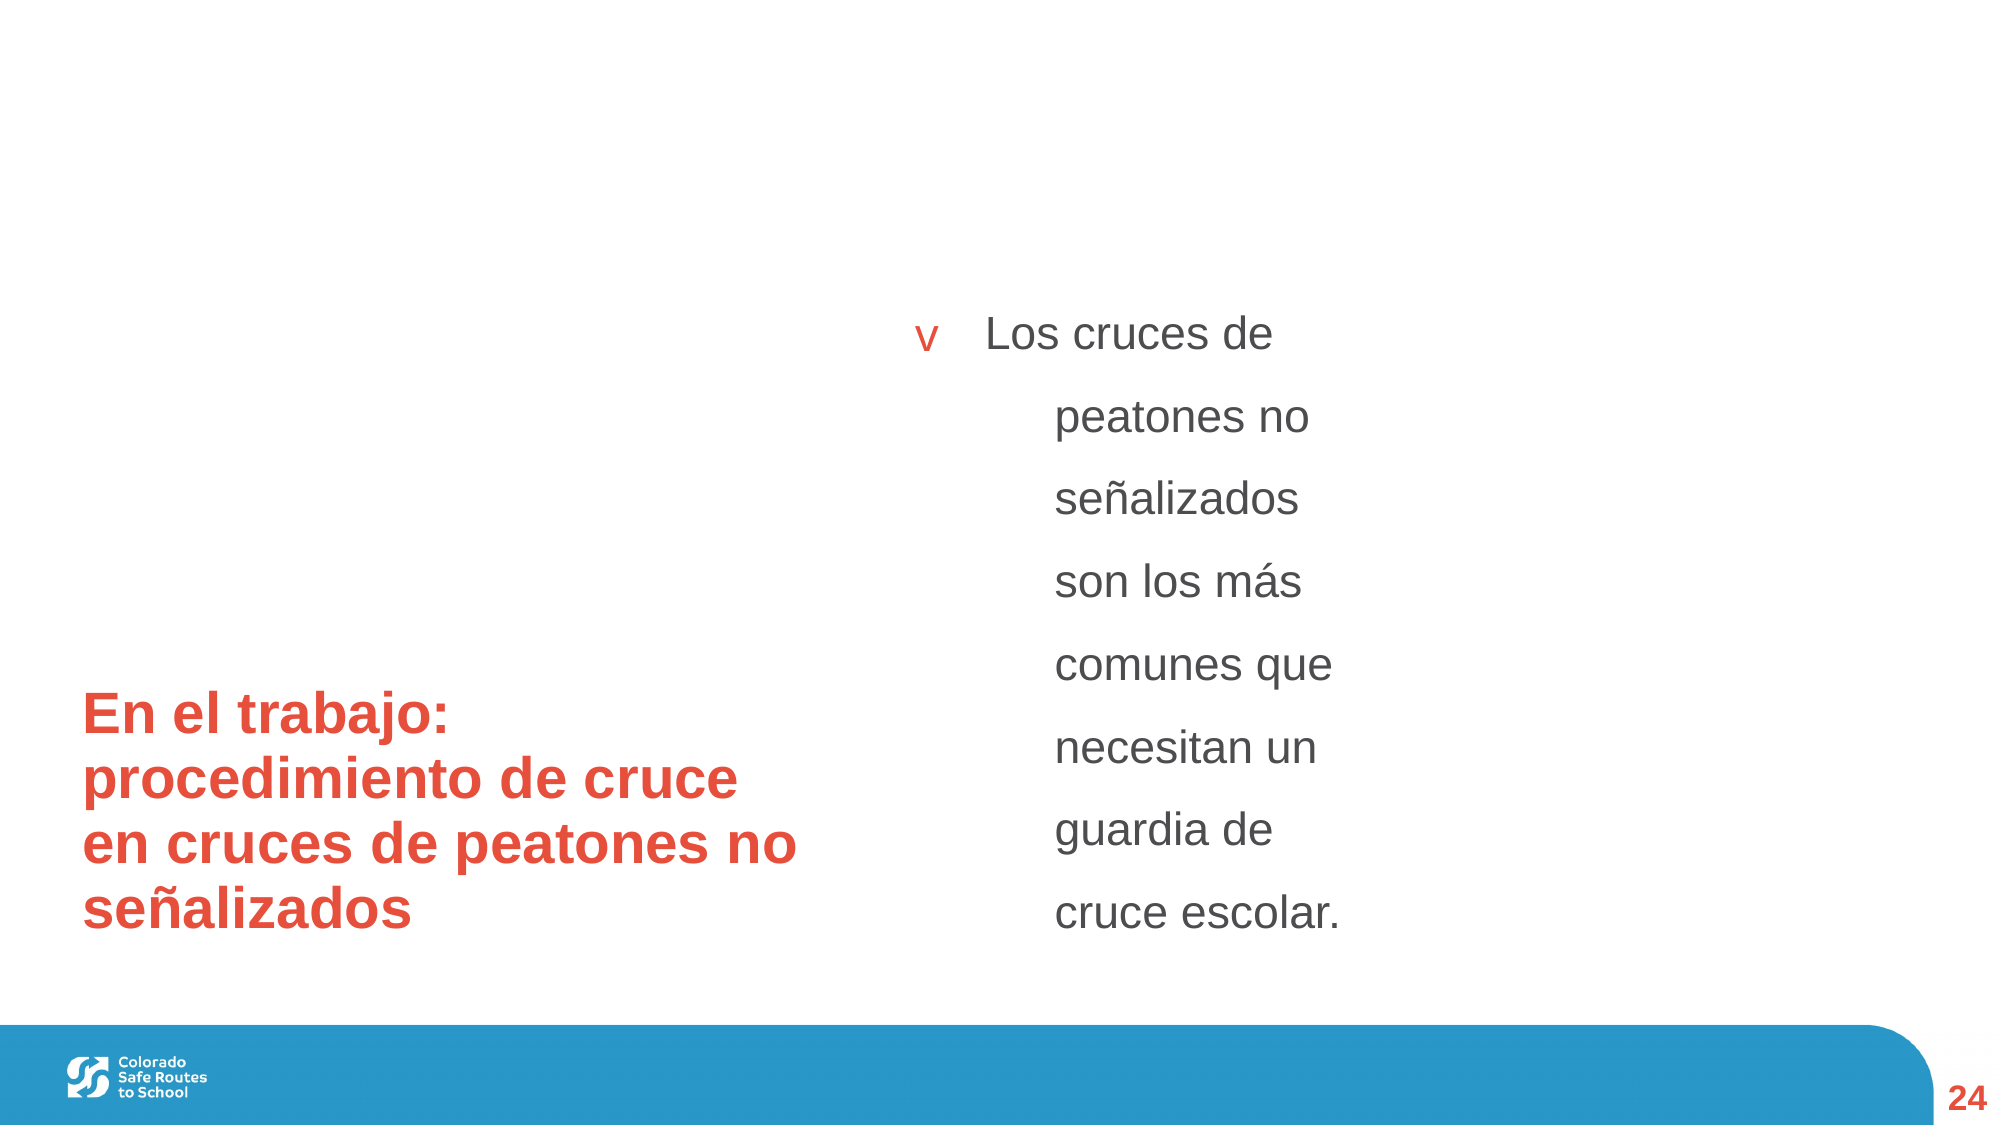

# En el trabajo: procedimiento de cruce en cruces de peatones no señalizados
Los cruces de peatones no señalizados son los más comunes que necesitan un guardia de cruce escolar.
24